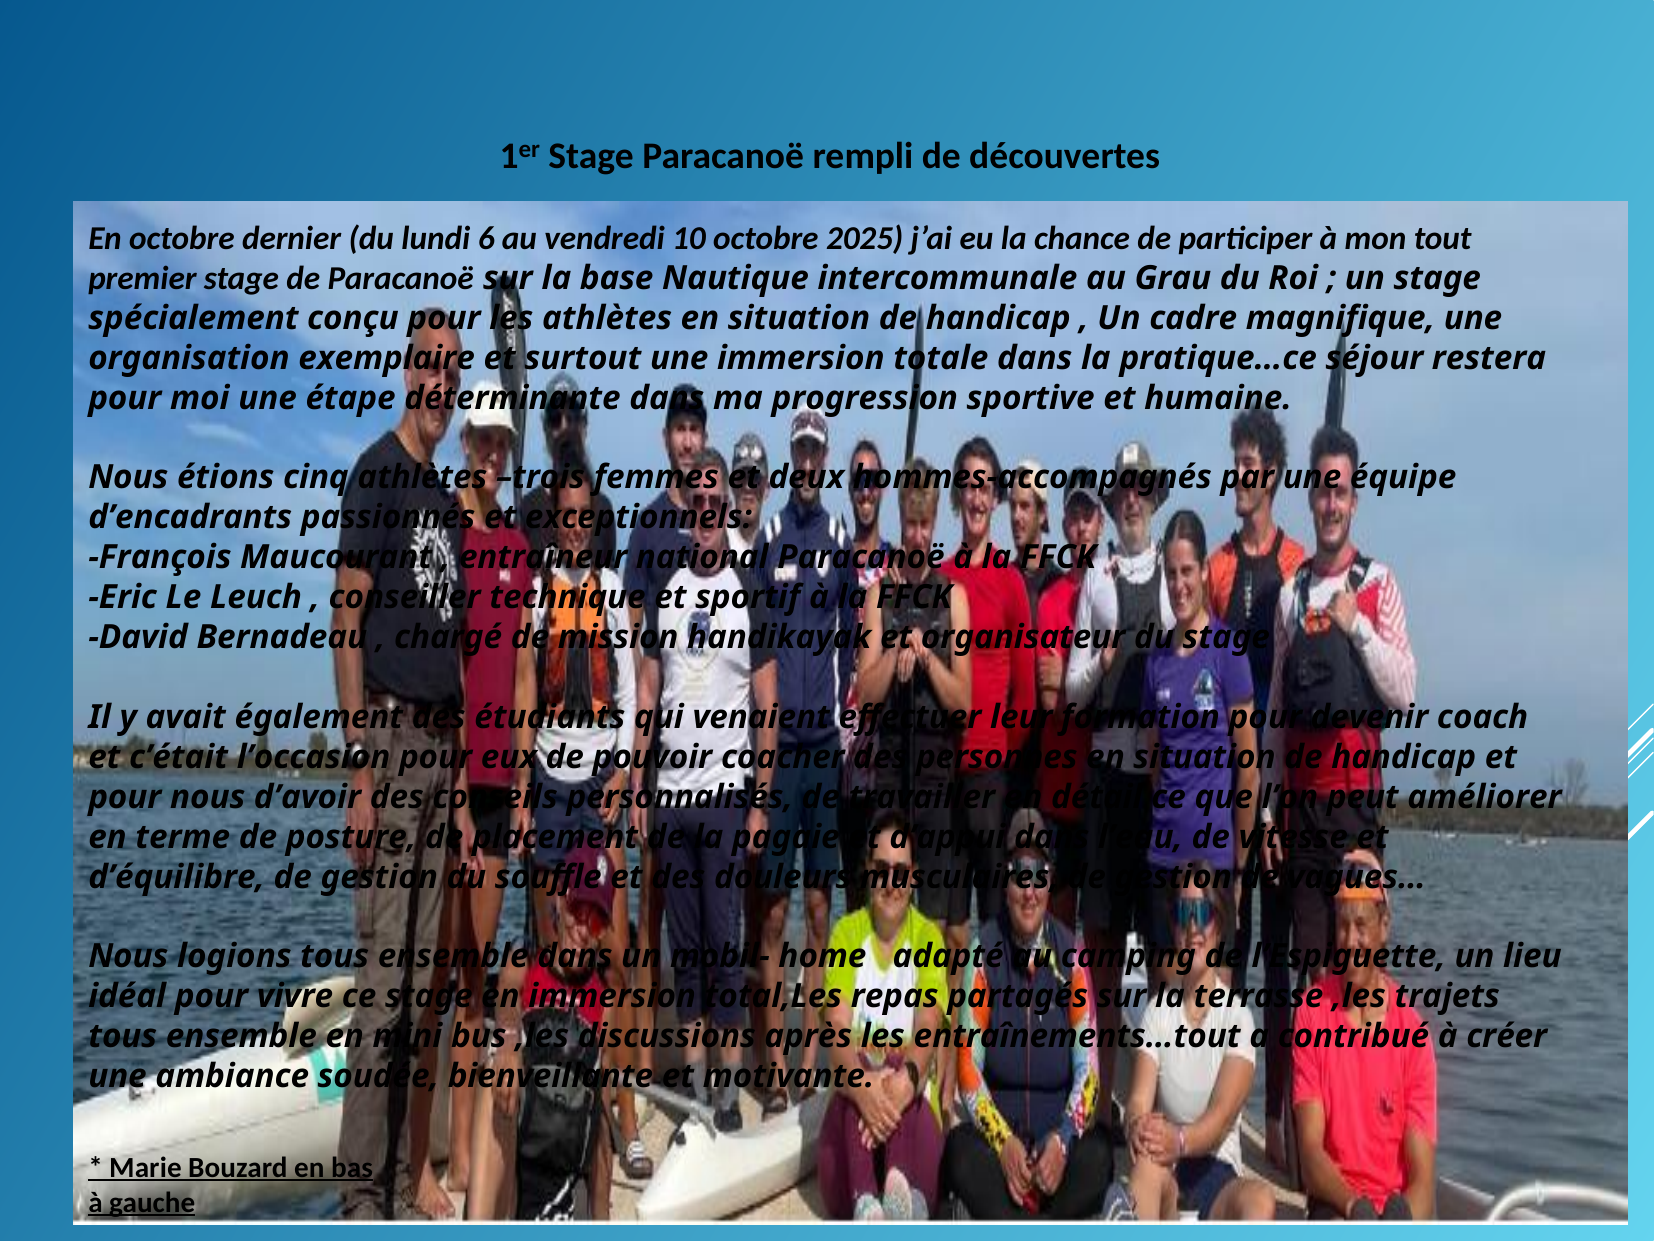

1er Stage Paracanoë rempli de découvertes
En octobre dernier (du lundi 6 au vendredi 10 octobre 2025) j’ai eu la chance de participer à mon tout premier stage de Paracanoë sur la base Nautique intercommunale au Grau du Roi ; un stage spécialement conçu pour les athlètes en situation de handicap , Un cadre magnifique, une organisation exemplaire et surtout une immersion totale dans la pratique…ce séjour restera pour moi une étape déterminante dans ma progression sportive et humaine.
Nous étions cinq athlètes –trois femmes et deux hommes-accompagnés par une équipe d’encadrants passionnés et exceptionnels:
-François Maucourant , entraîneur national Paracanoë à la FFCK
-Eric Le Leuch , conseiller technique et sportif à la FFCK
-David Bernadeau , chargé de mission handikayak et organisateur du stage
Il y avait également des étudiants qui venaient effectuer leur formation pour devenir coach et c’était l’occasion pour eux de pouvoir coacher des personnes en situation de handicap et pour nous d’avoir des conseils personnalisés, de travailler en détail ce que l’on peut améliorer en terme de posture, de placement de la pagaie et d’appui dans l’eau, de vitesse et d’équilibre, de gestion du souffle et des douleurs musculaires, de gestion de vagues…
Nous logions tous ensemble dans un mobil- home adapté au camping de l’Espiguette, un lieu idéal pour vivre ce stage en immersion total,Les repas partagés sur la terrasse ,les trajets tous ensemble en mini bus ,les discussions après les entraînements…tout a contribué à créer une ambiance soudée, bienveillante et motivante.
* Marie Bouzard en bas à gauche